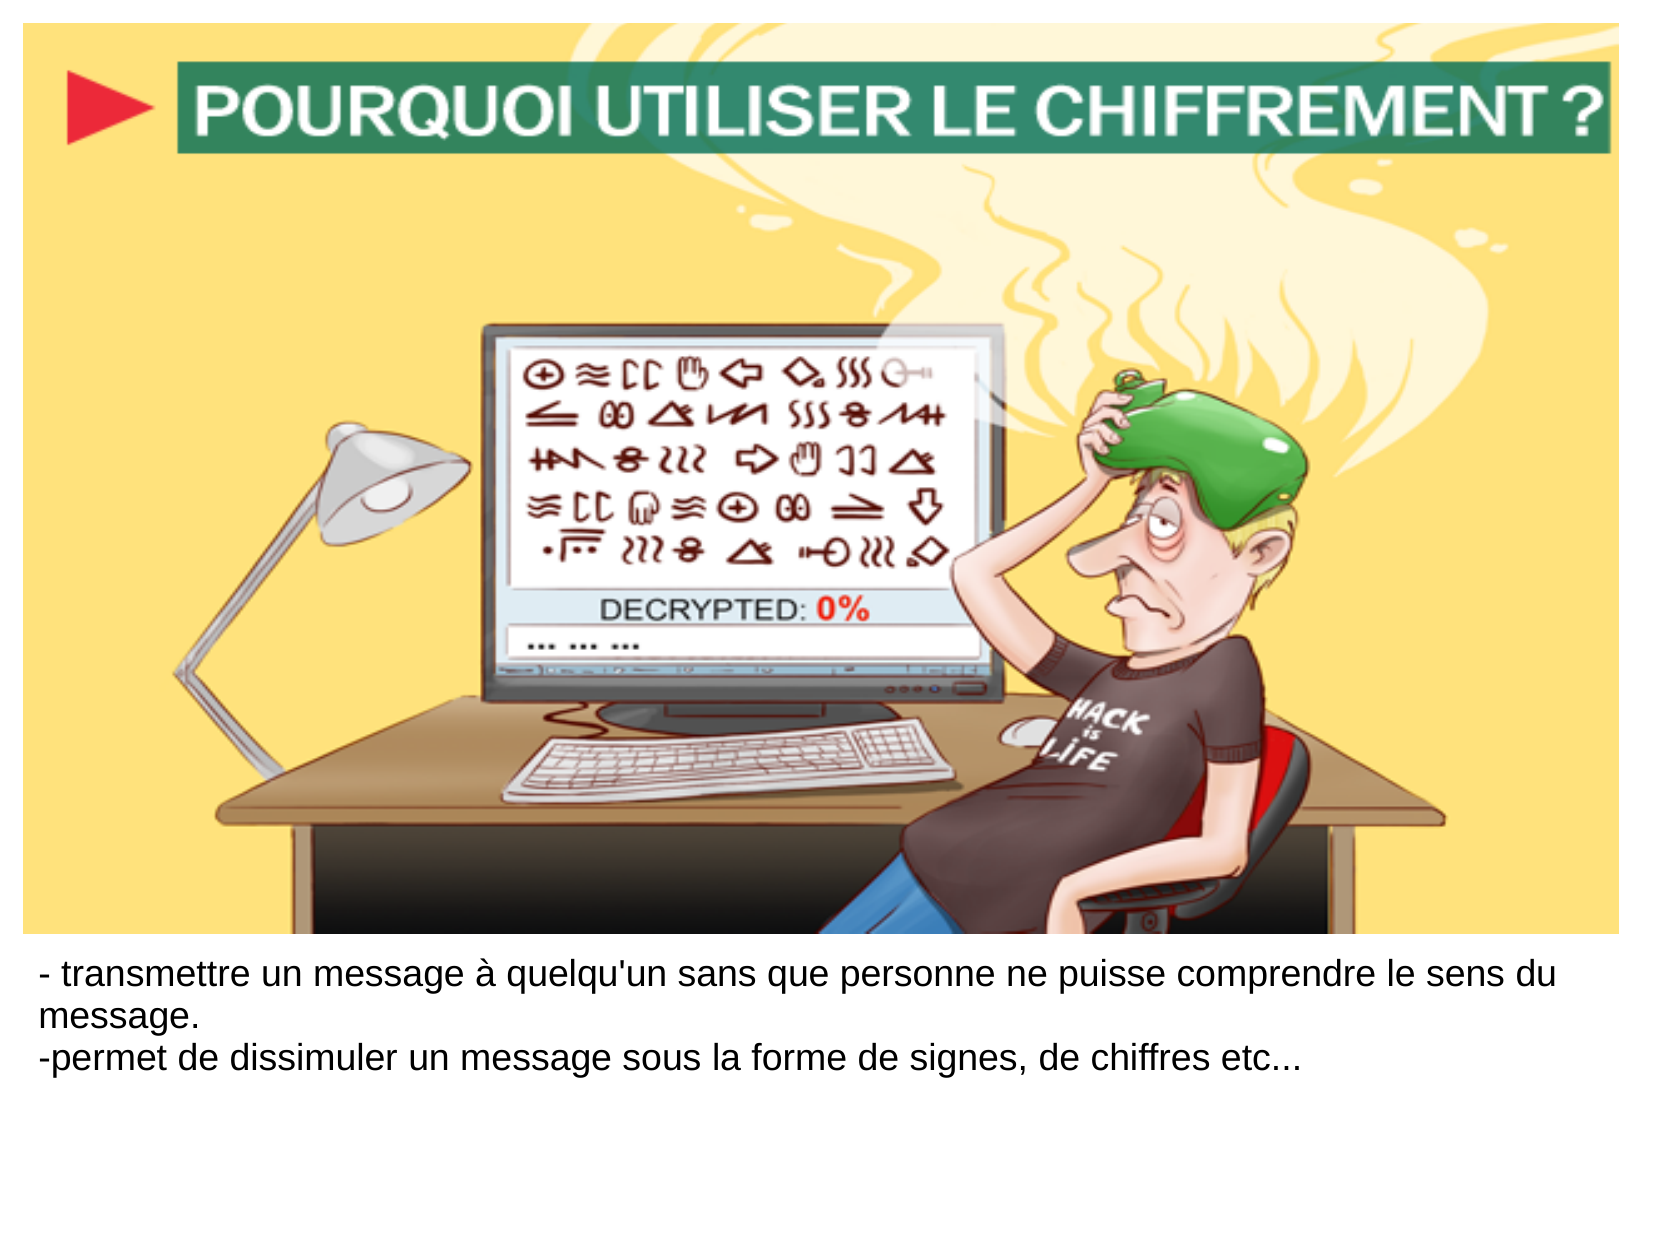

- transmettre un message à quelqu'un sans que personne ne puisse comprendre le sens du message.
-permet de dissimuler un message sous la forme de signes, de chiffres etc...